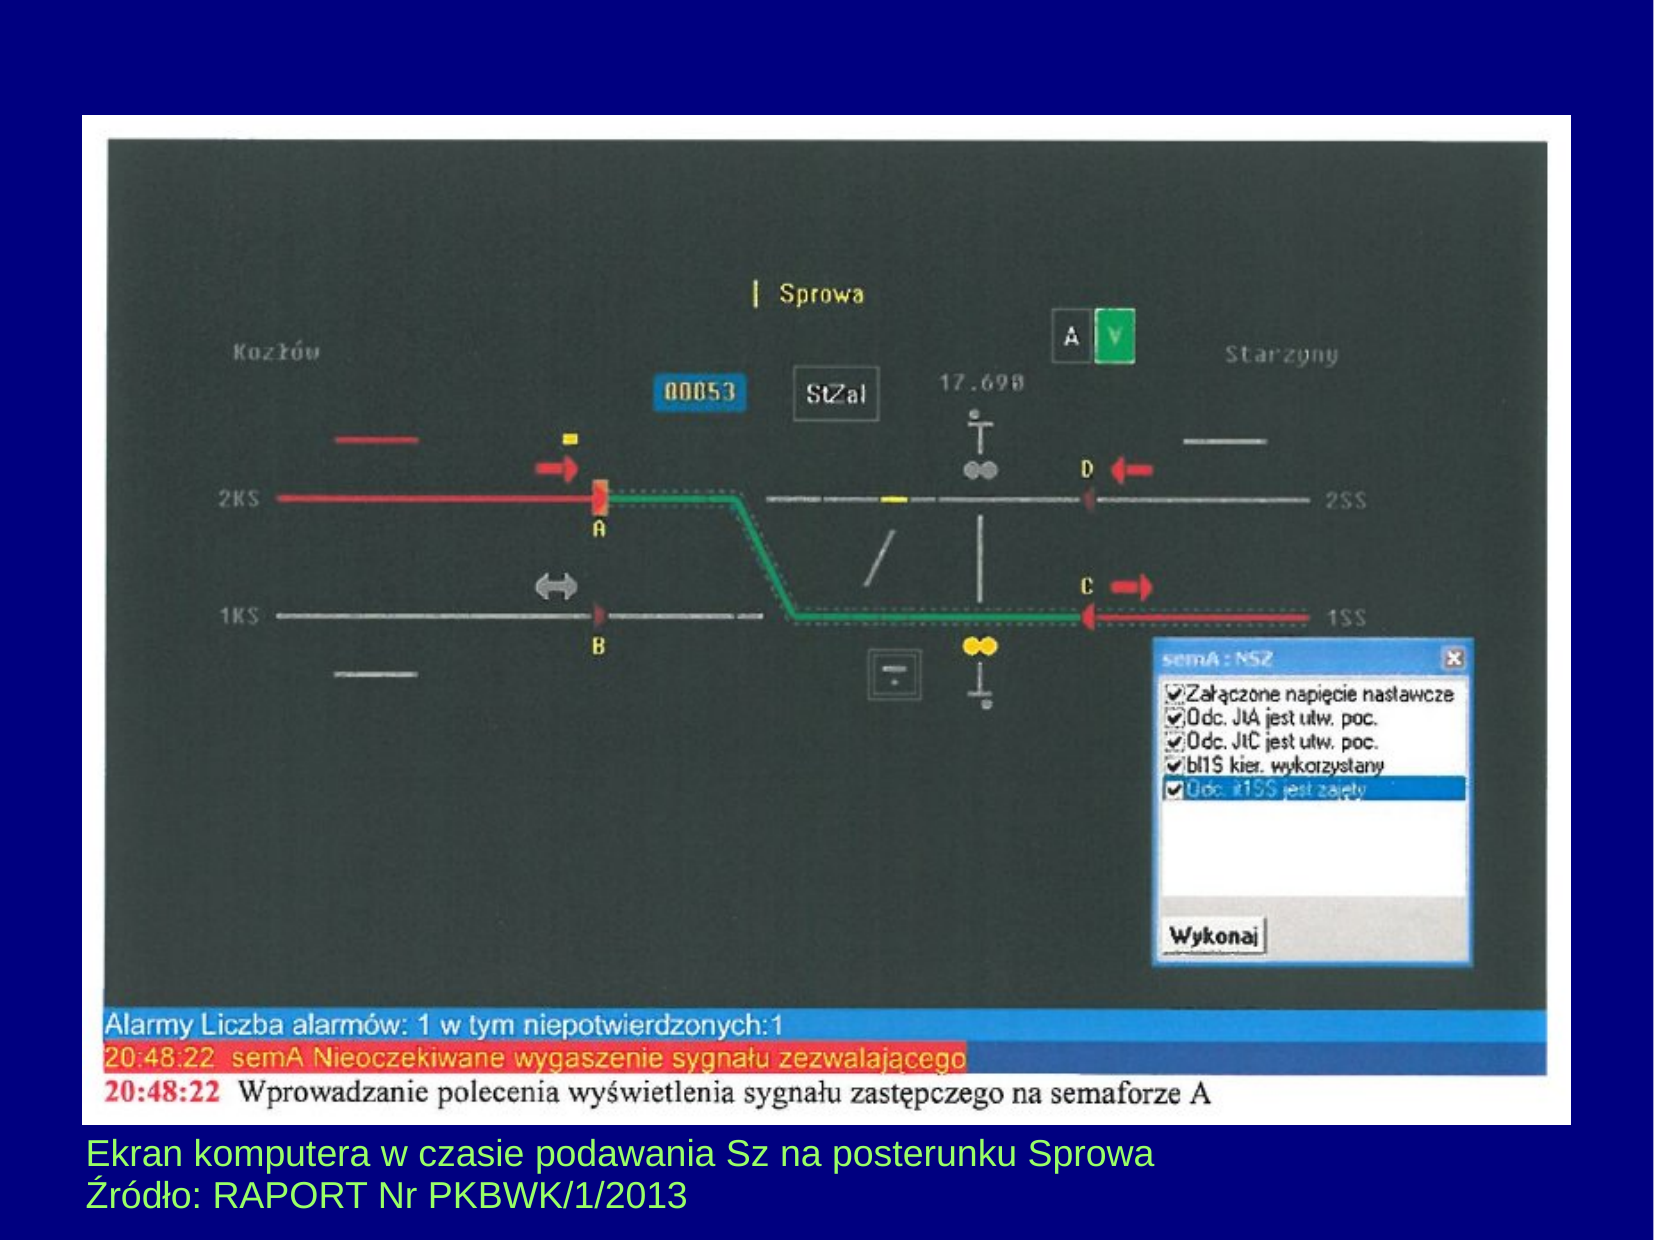

Ekran komputera w czasie podawania Sz na posterunku Sprowa
Źródło: RAPORT Nr PKBWK/1/2013